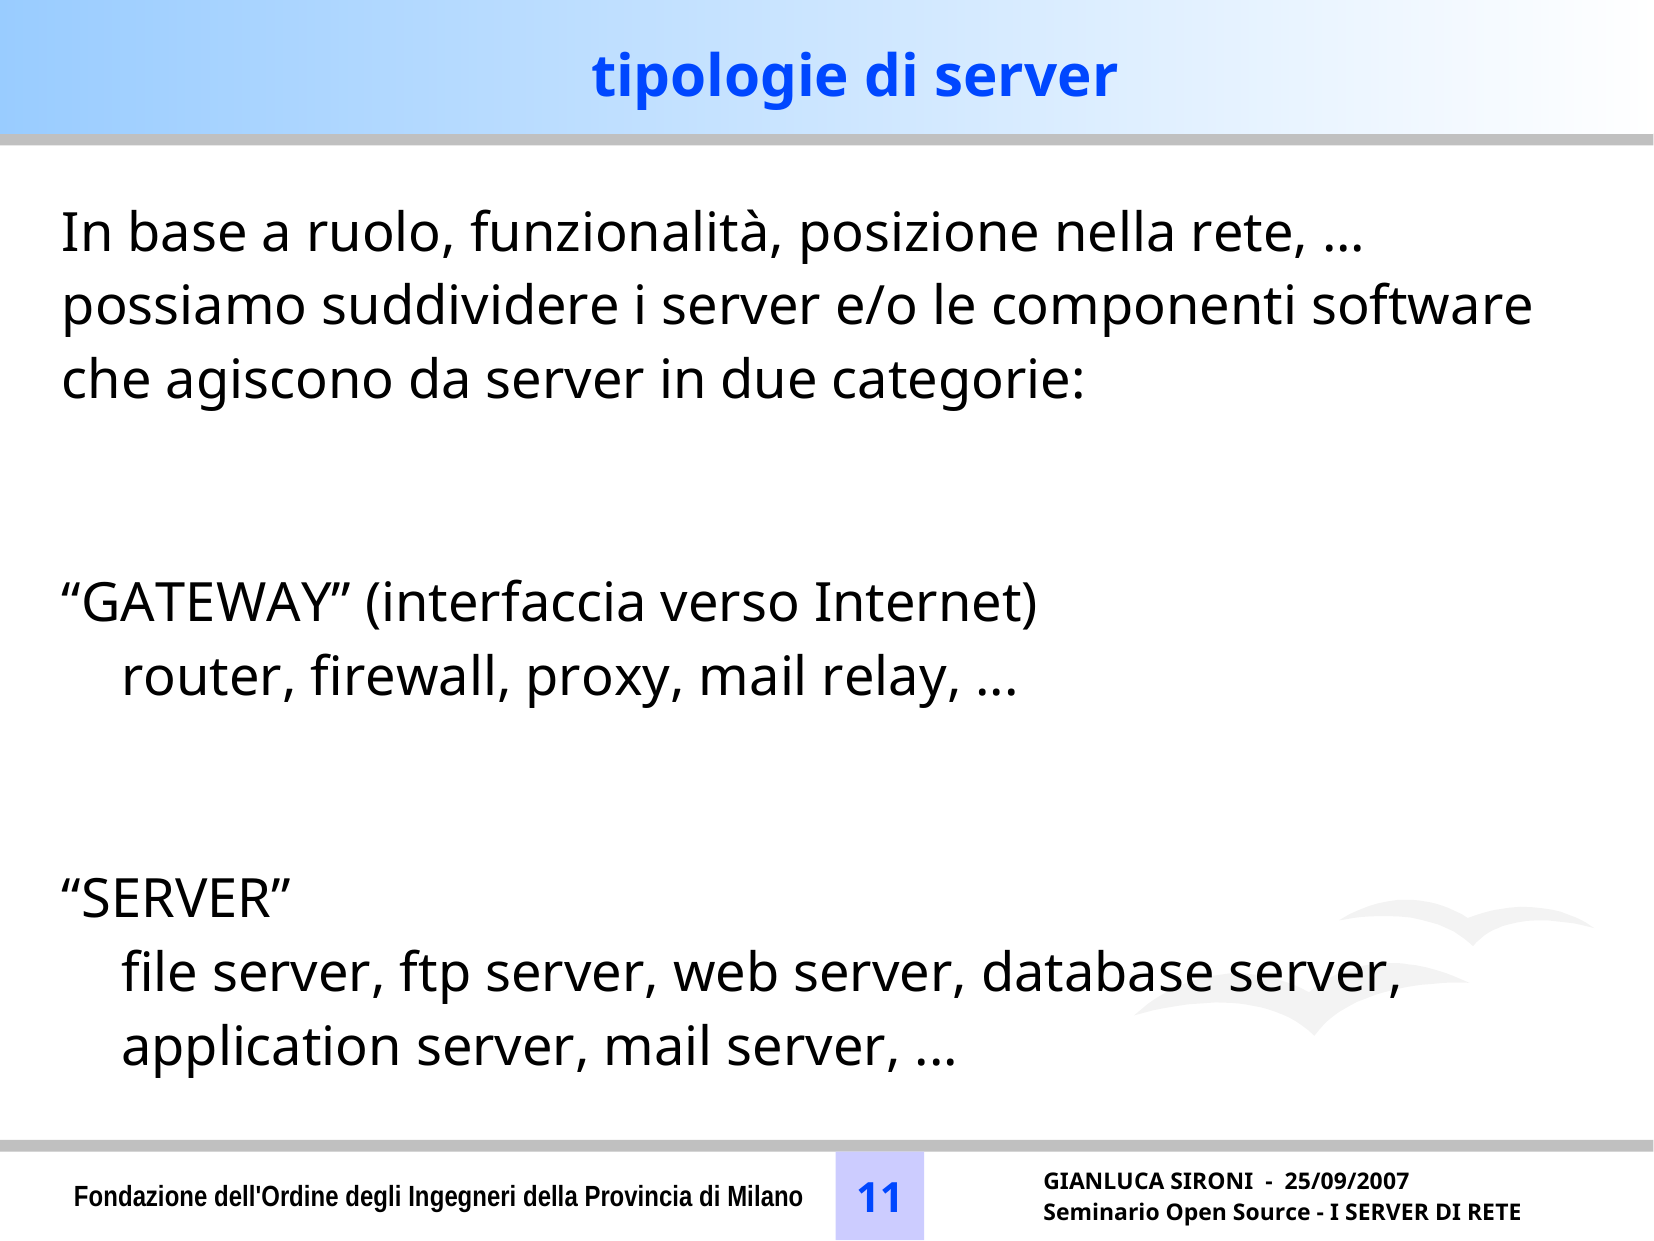

# tipologie di server
In base a ruolo, funzionalità, posizione nella rete, ... possiamo suddividere i server e/o le componenti software che agiscono da server in due categorie:
“GATEWAY” (interfaccia verso Internet)
router, firewall, proxy, mail relay, ...
“SERVER”
file server, ftp server, web server, database server, application server, mail server, ...